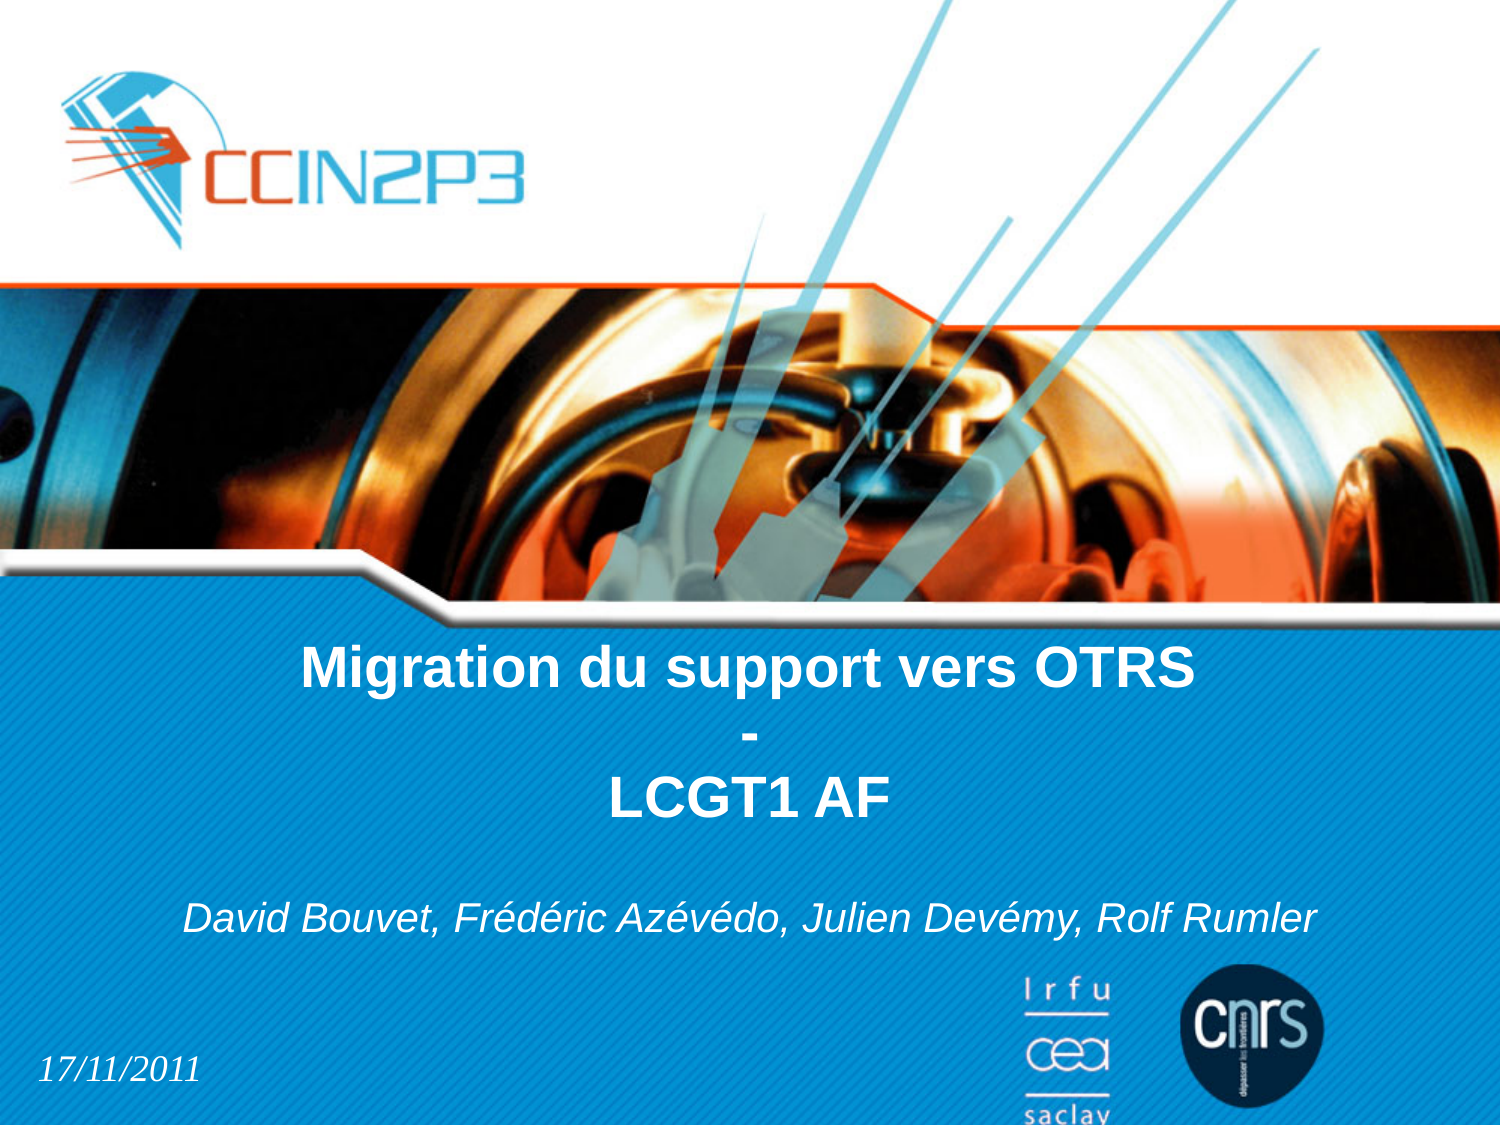

# Migration du support vers OTRS - LCGT1 AF David Bouvet, Frédéric Azévédo, Julien Devémy, Rolf Rumler
17/11/2011